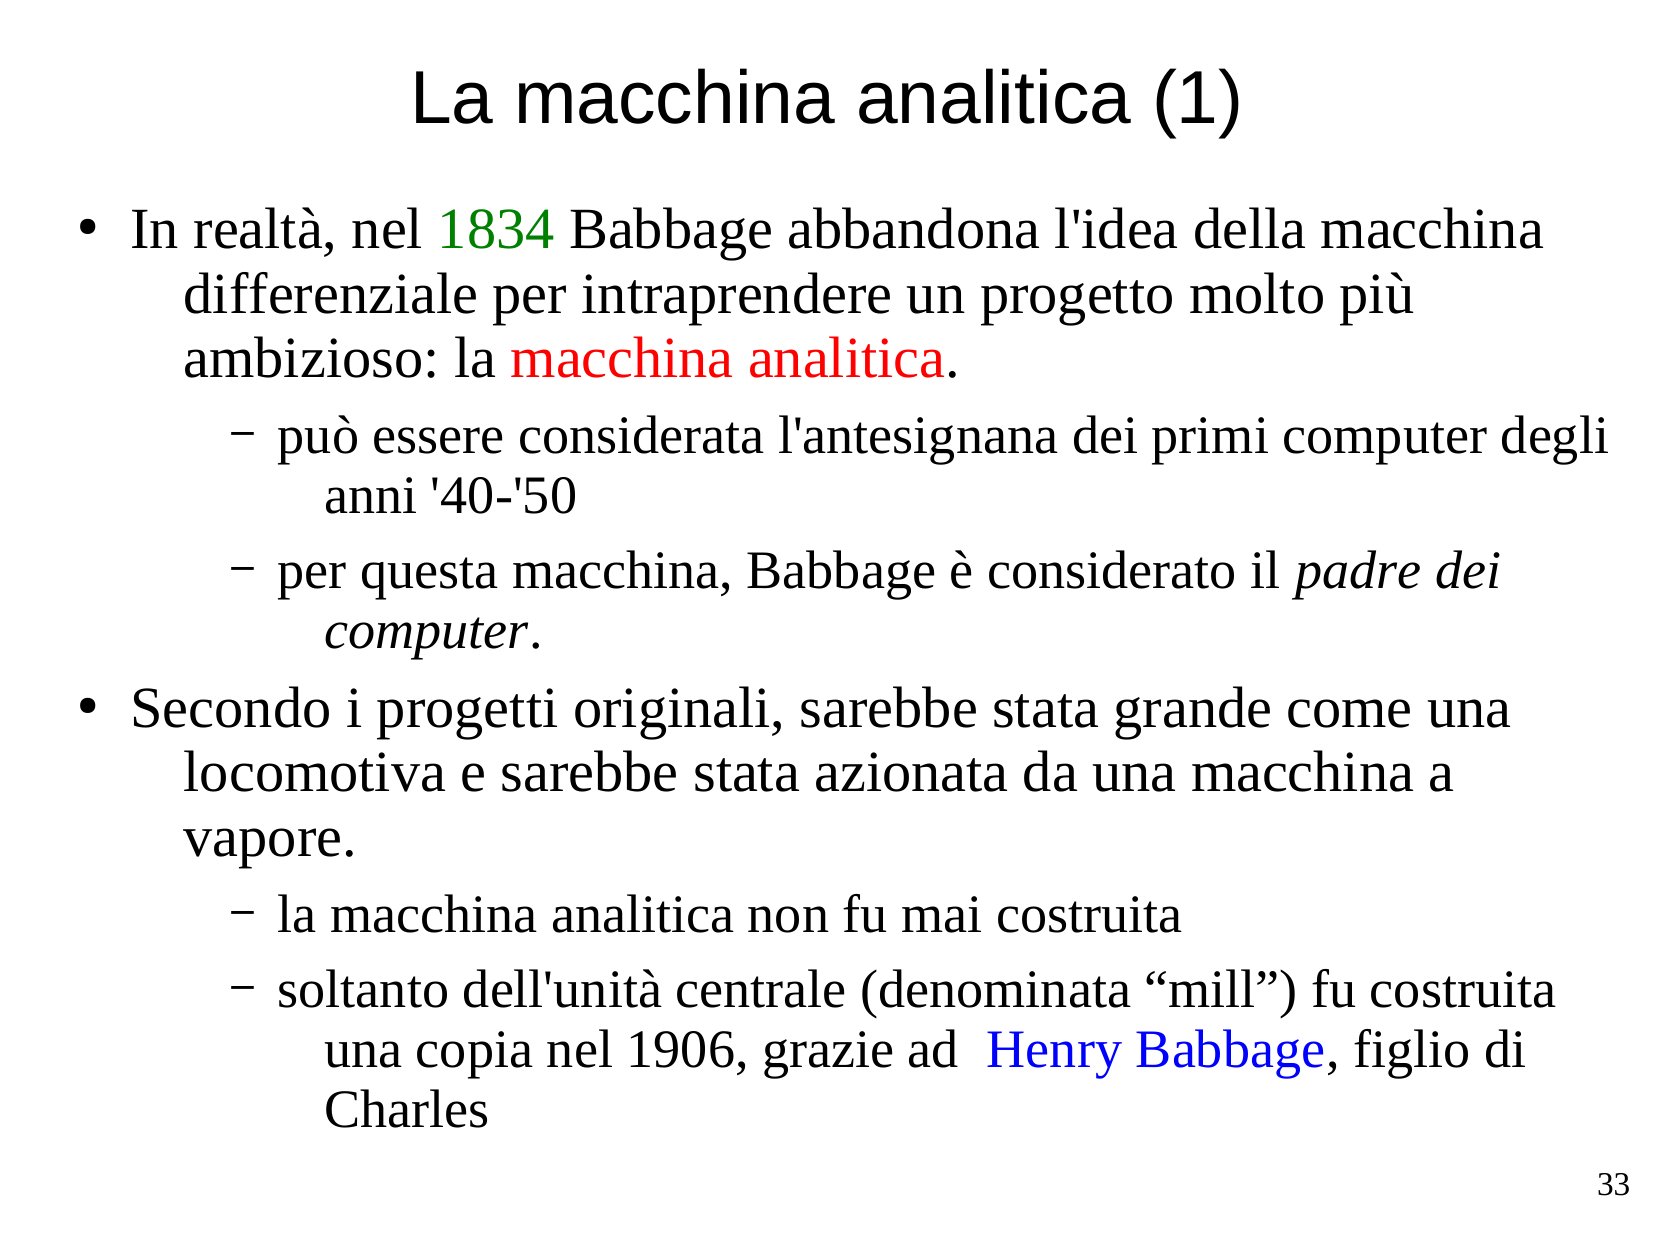

# La macchina analitica (1)
In realtà, nel 1834 Babbage abbandona l'idea della macchina differenziale per intraprendere un progetto molto più ambizioso: la macchina analitica.
può essere considerata l'antesignana dei primi computer degli anni '40-'50
per questa macchina, Babbage è considerato il padre dei computer.
Secondo i progetti originali, sarebbe stata grande come una locomotiva e sarebbe stata azionata da una macchina a vapore.
la macchina analitica non fu mai costruita
soltanto dell'unità centrale (denominata “mill”) fu costruita una copia nel 1906, grazie ad Henry Babbage, figlio di Charles